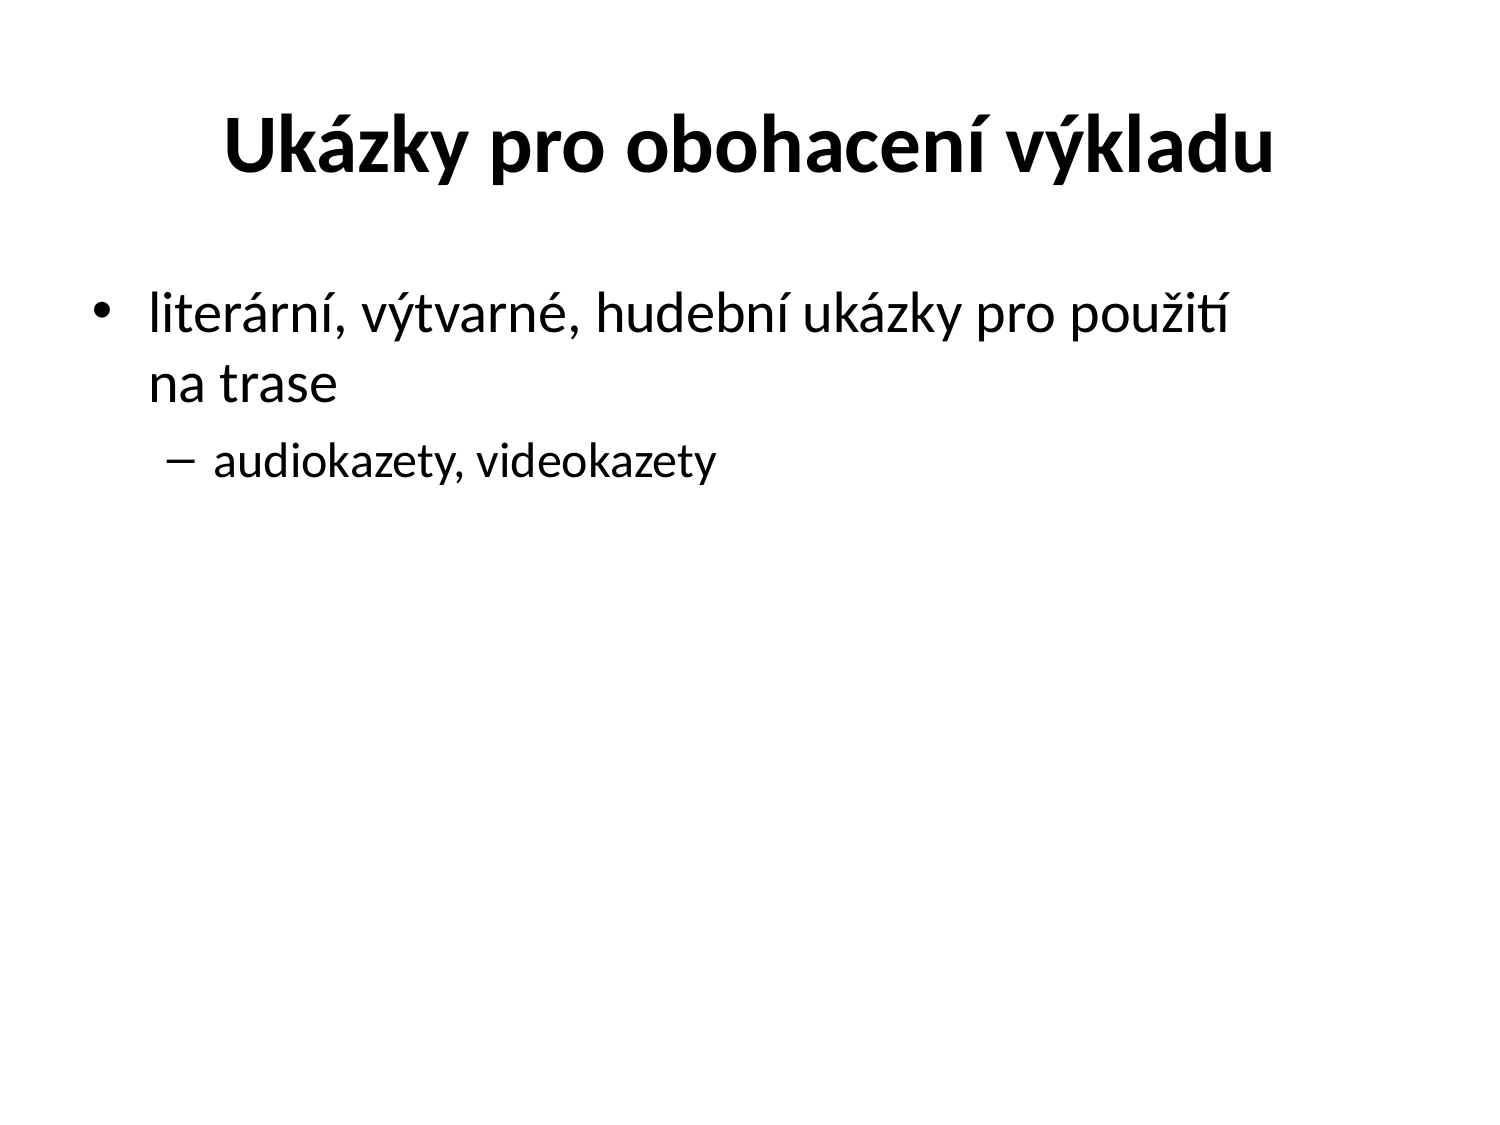

# Ukázky pro obohacení výkladu
literární, výtvarné, hudební ukázky pro použití
na trase
audiokazety, videokazety